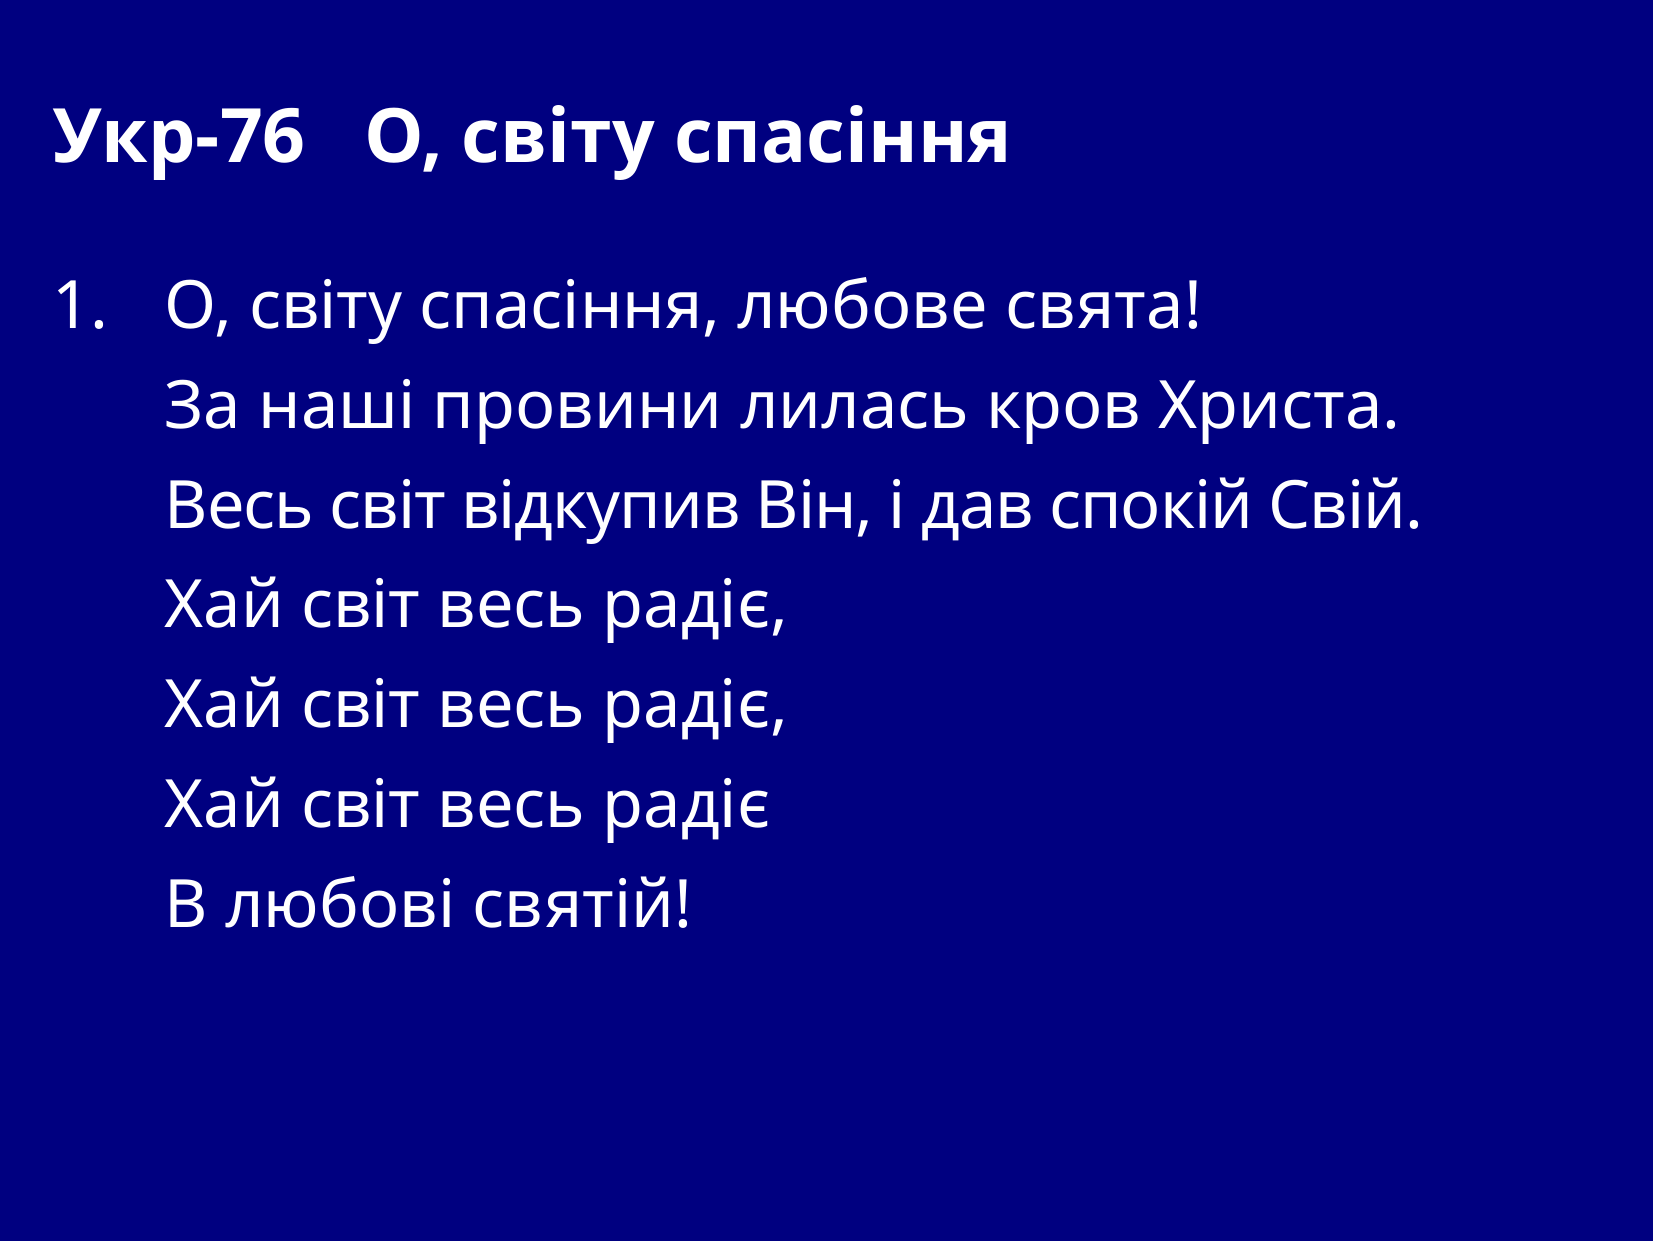

Укр-76 О, світу спасіння
1.	О, світу спасіння, любове свята!
	За наші провини лилась кров Христа.
	Весь світ відкупив Він, і дав спокій Свій.
	Хай світ весь радіє,
	Хай світ весь радіє,
	Хай світ весь радіє
	В любові святій!